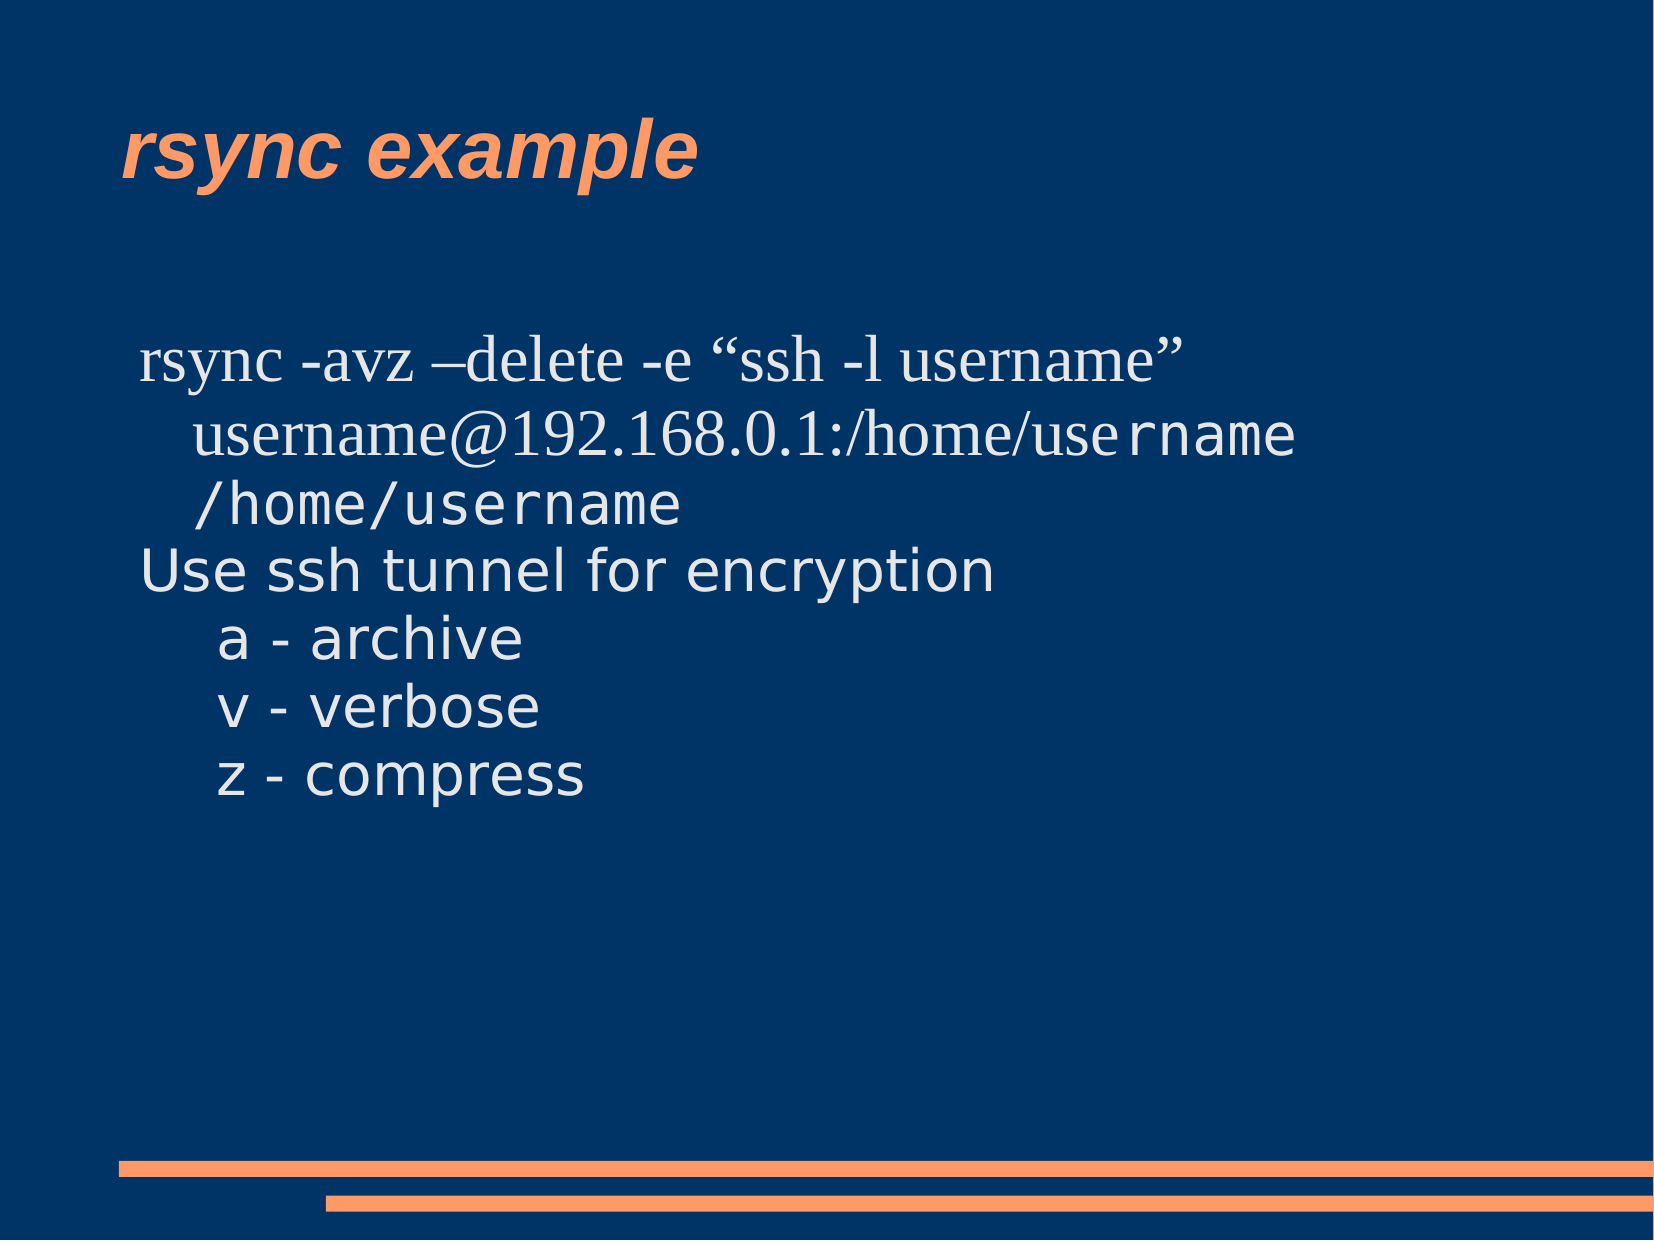

# rsync example
rsync -avz –delete -e “ssh -l username” username@192.168.0.1:/home/username /home/username
Use ssh tunnel for encryption
a - archive
v - verbose
z - compress